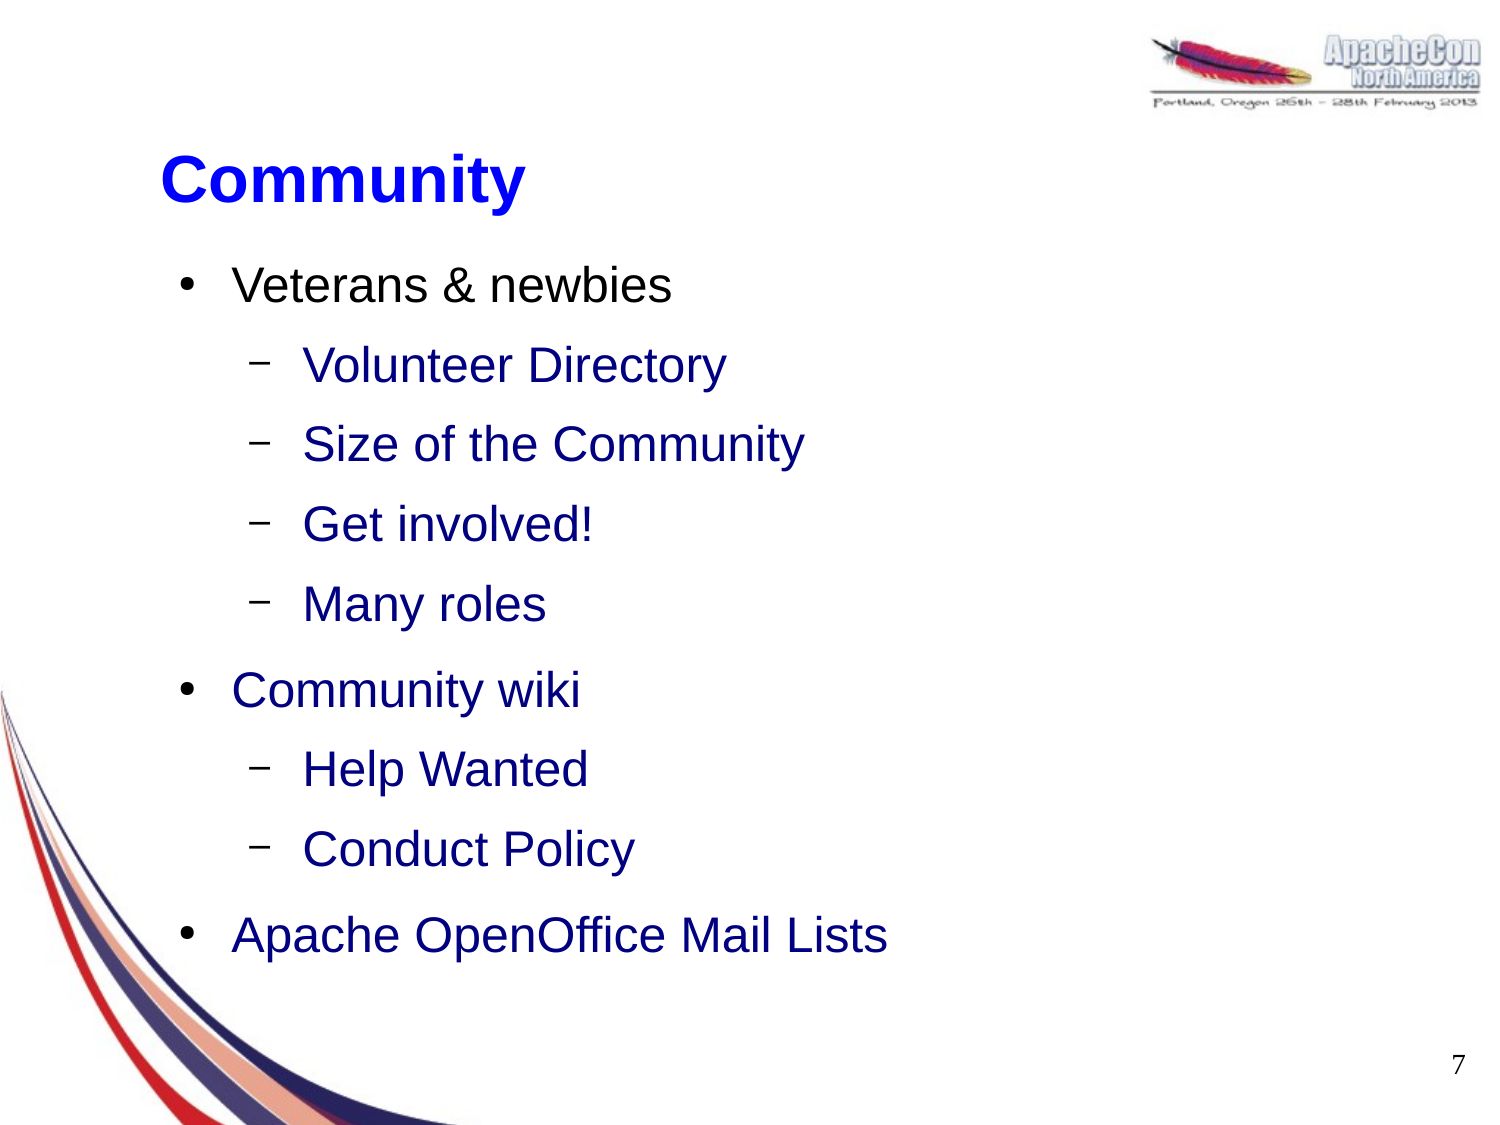

# Community
Veterans & newbies
Volunteer Directory
Size of the Community
Get involved!
Many roles
Community wiki
Help Wanted
Conduct Policy
Apache OpenOffice Mail Lists
7